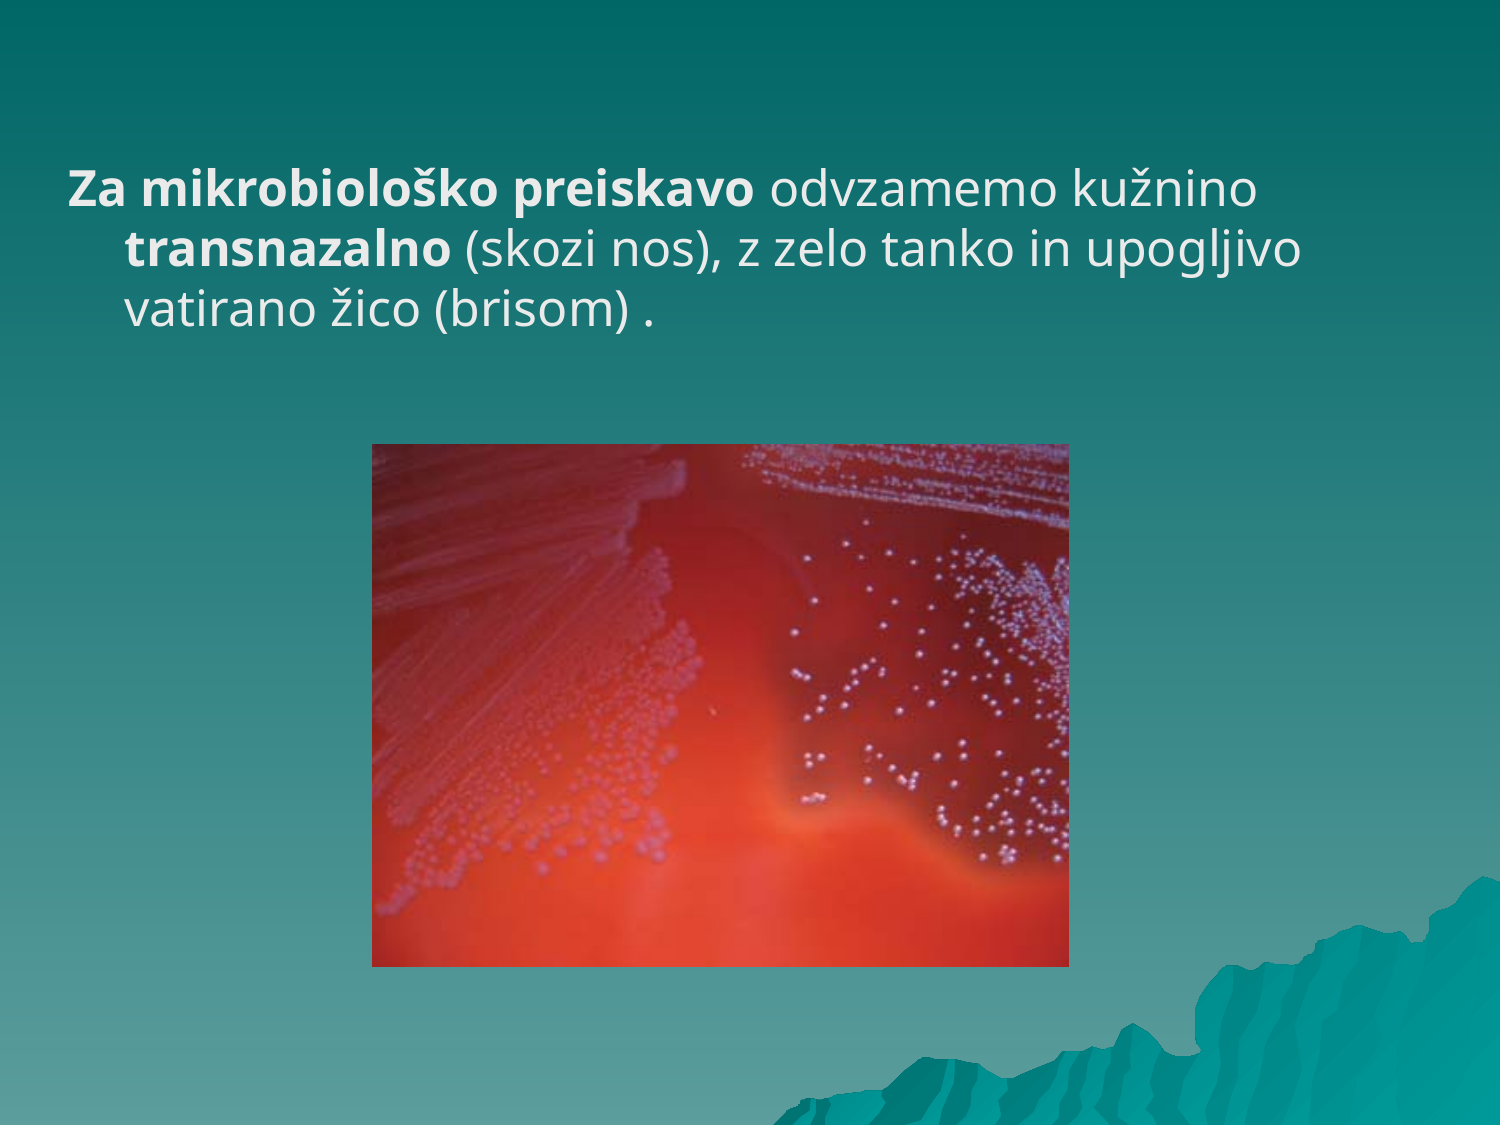

# Za mikrobiološko preiskavo odvzamemo kužnino transnazalno (skozi nos), z zelo tanko in upogljivo vatirano žico (brisom) .